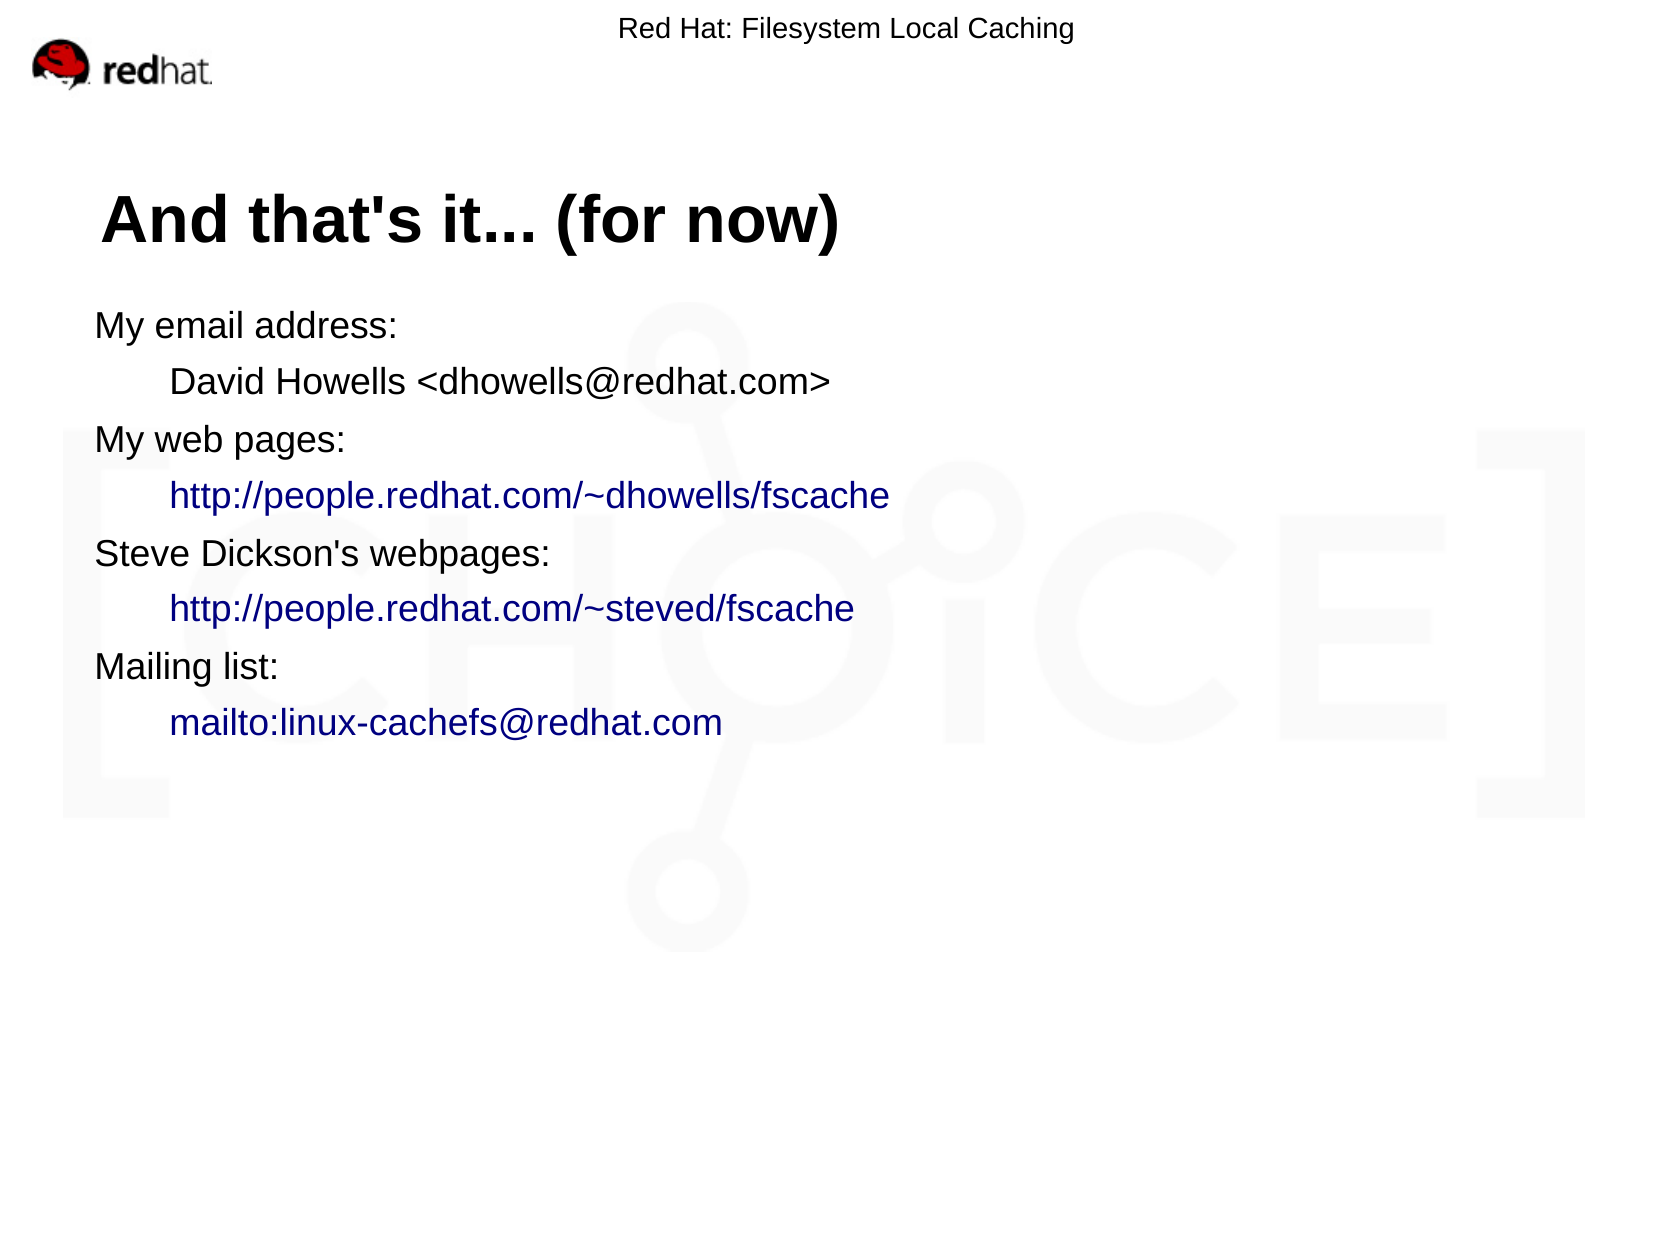

# And that's it... (for now)
My email address:
David Howells <dhowells@redhat.com>
My web pages:
http://people.redhat.com/~dhowells/fscache
Steve Dickson's webpages:
http://people.redhat.com/~steved/fscache
Mailing list:
mailto:linux-cachefs@redhat.com